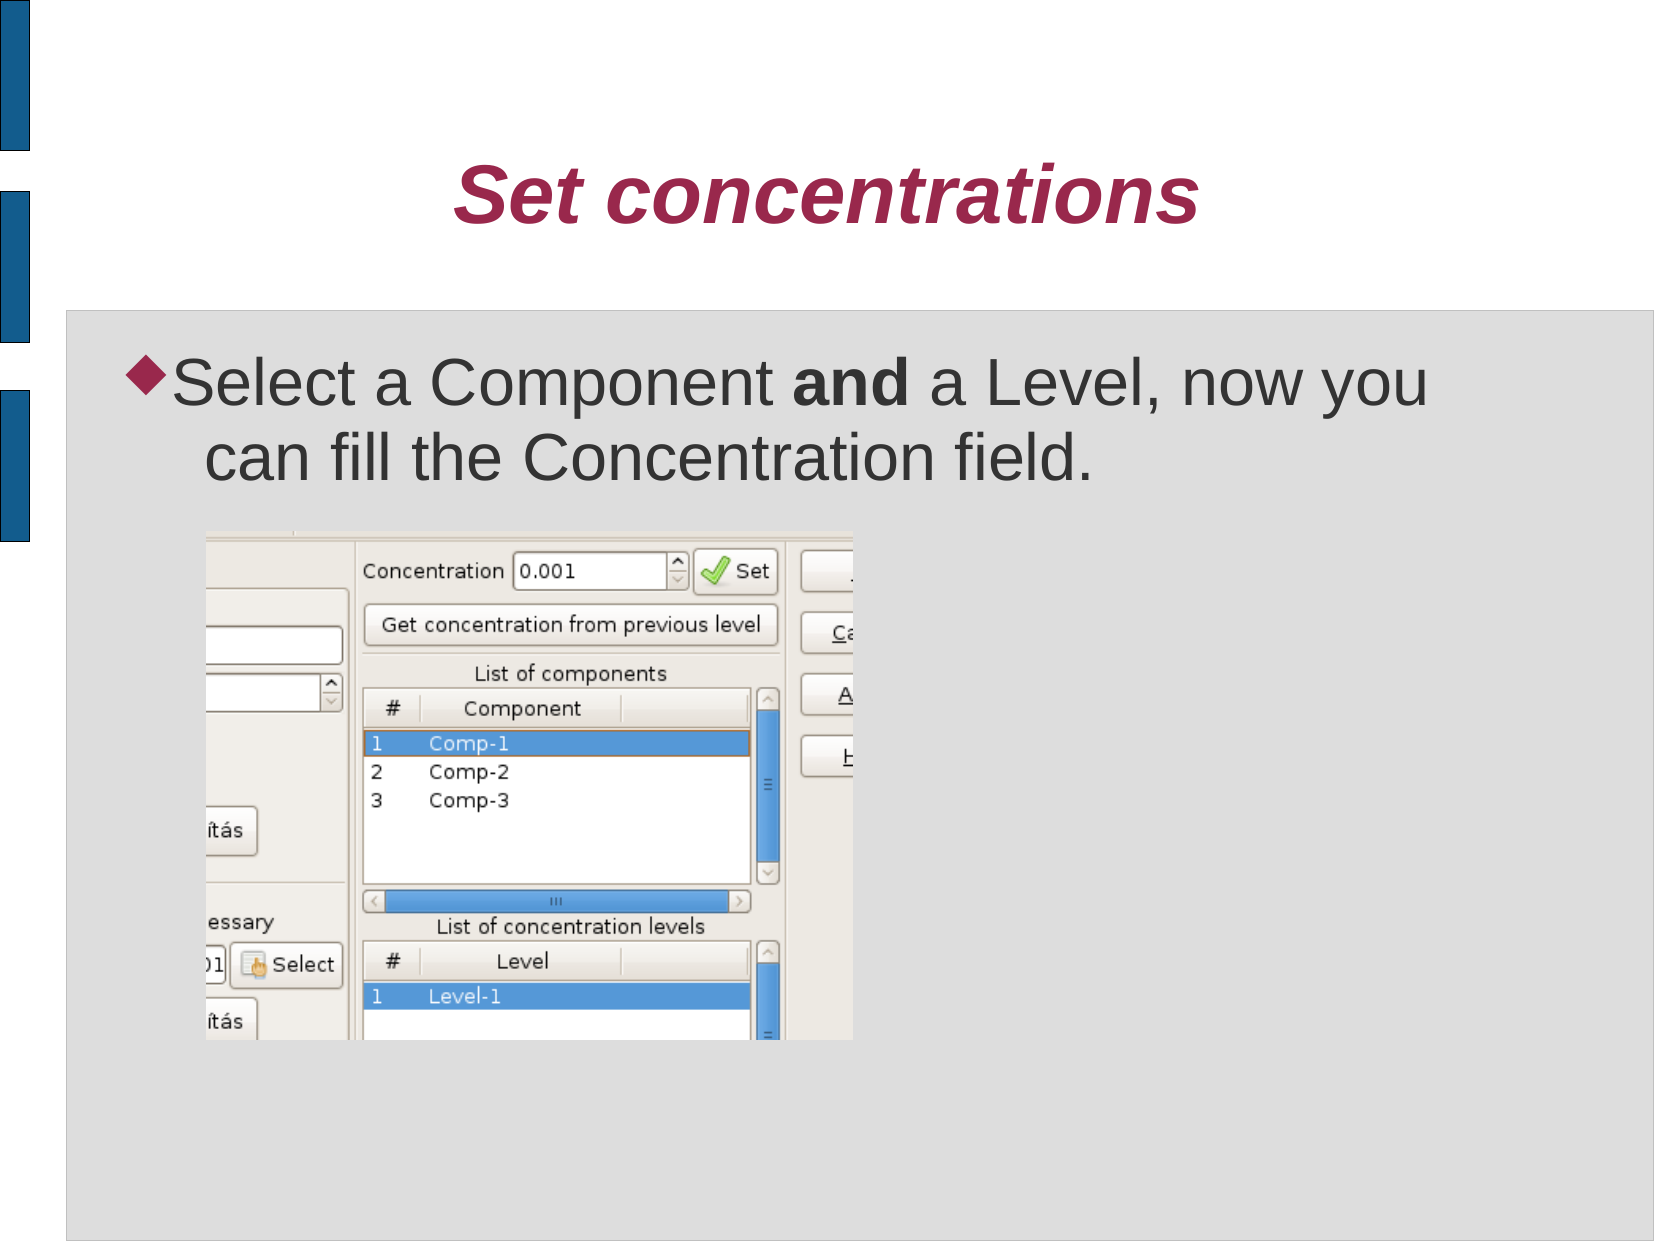

# Set concentrations
Select a Component and a Level, now you can fill the Concentration field.